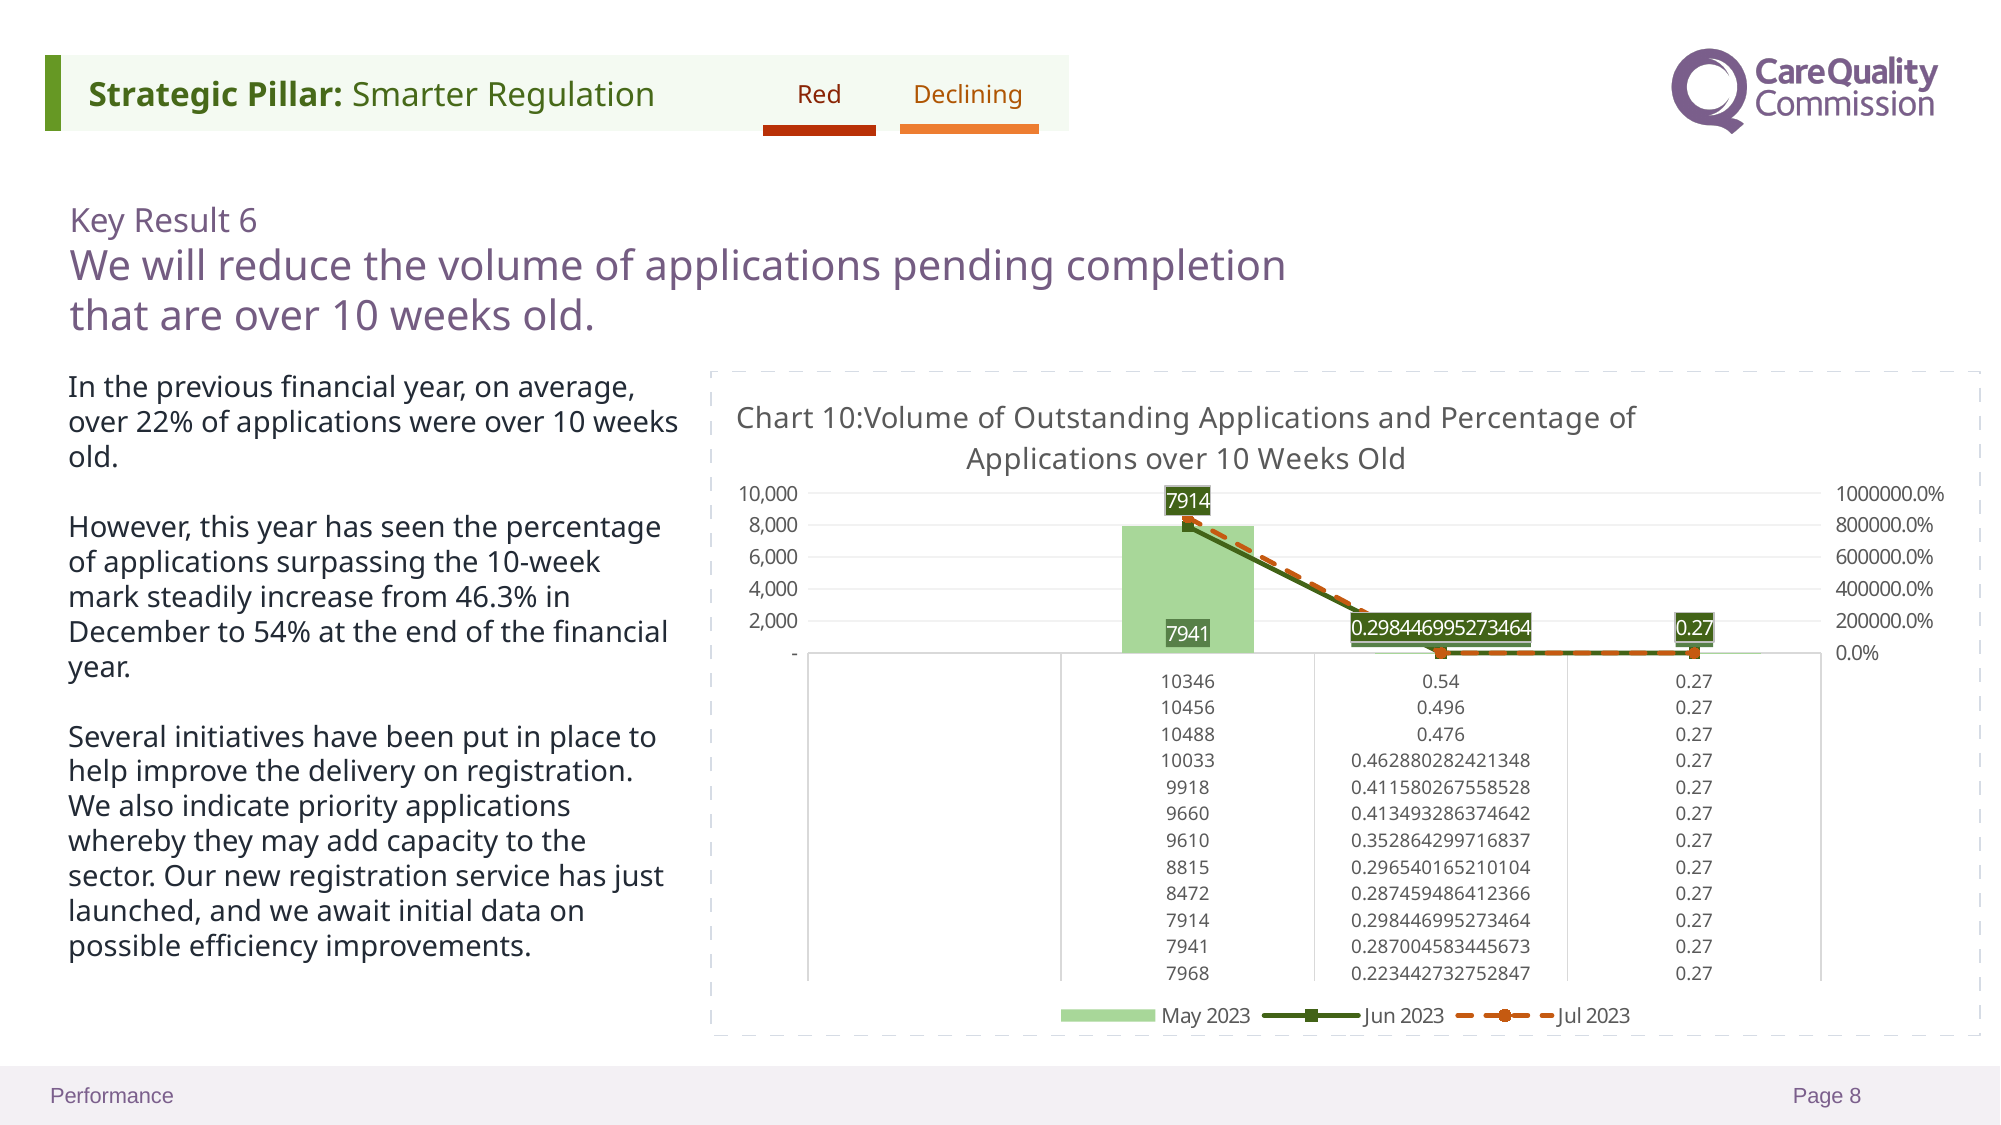

Strategic Pillar: Smarter Regulation
Red
Declining
# Key Result 6
We will reduce the volume of applications pending completion that are over 10 weeks old.
In the previous financial year, on average, over 22% of applications were over 10 weeks old.
However, this year has seen the percentage of applications surpassing the 10-week mark steadily increase from 46.3% in December to 54% at the end of the financial year.
Several initiatives have been put in place to help improve the delivery on registration. We also indicate priority applications whereby they may add capacity to the sector. Our new registration service has just launched, and we await initial data on possible efficiency improvements.
### Chart: Chart 10:Volume of Outstanding Applications and Percentage of Applications over 10 Weeks Old
| Category | May 2023 | Jun 2023 | Jul 2023 |
|---|---|---|---|
| | None | None | None |
| 10346 | 7941.0 | 7914.0 | 8472.0 |
| 0.54 | 0.287004583445673 | 0.298446995273464 | 0.287459486412366 |
| 0.27 | 0.27 | 0.27 | 0.27 |
Performance
Page 8